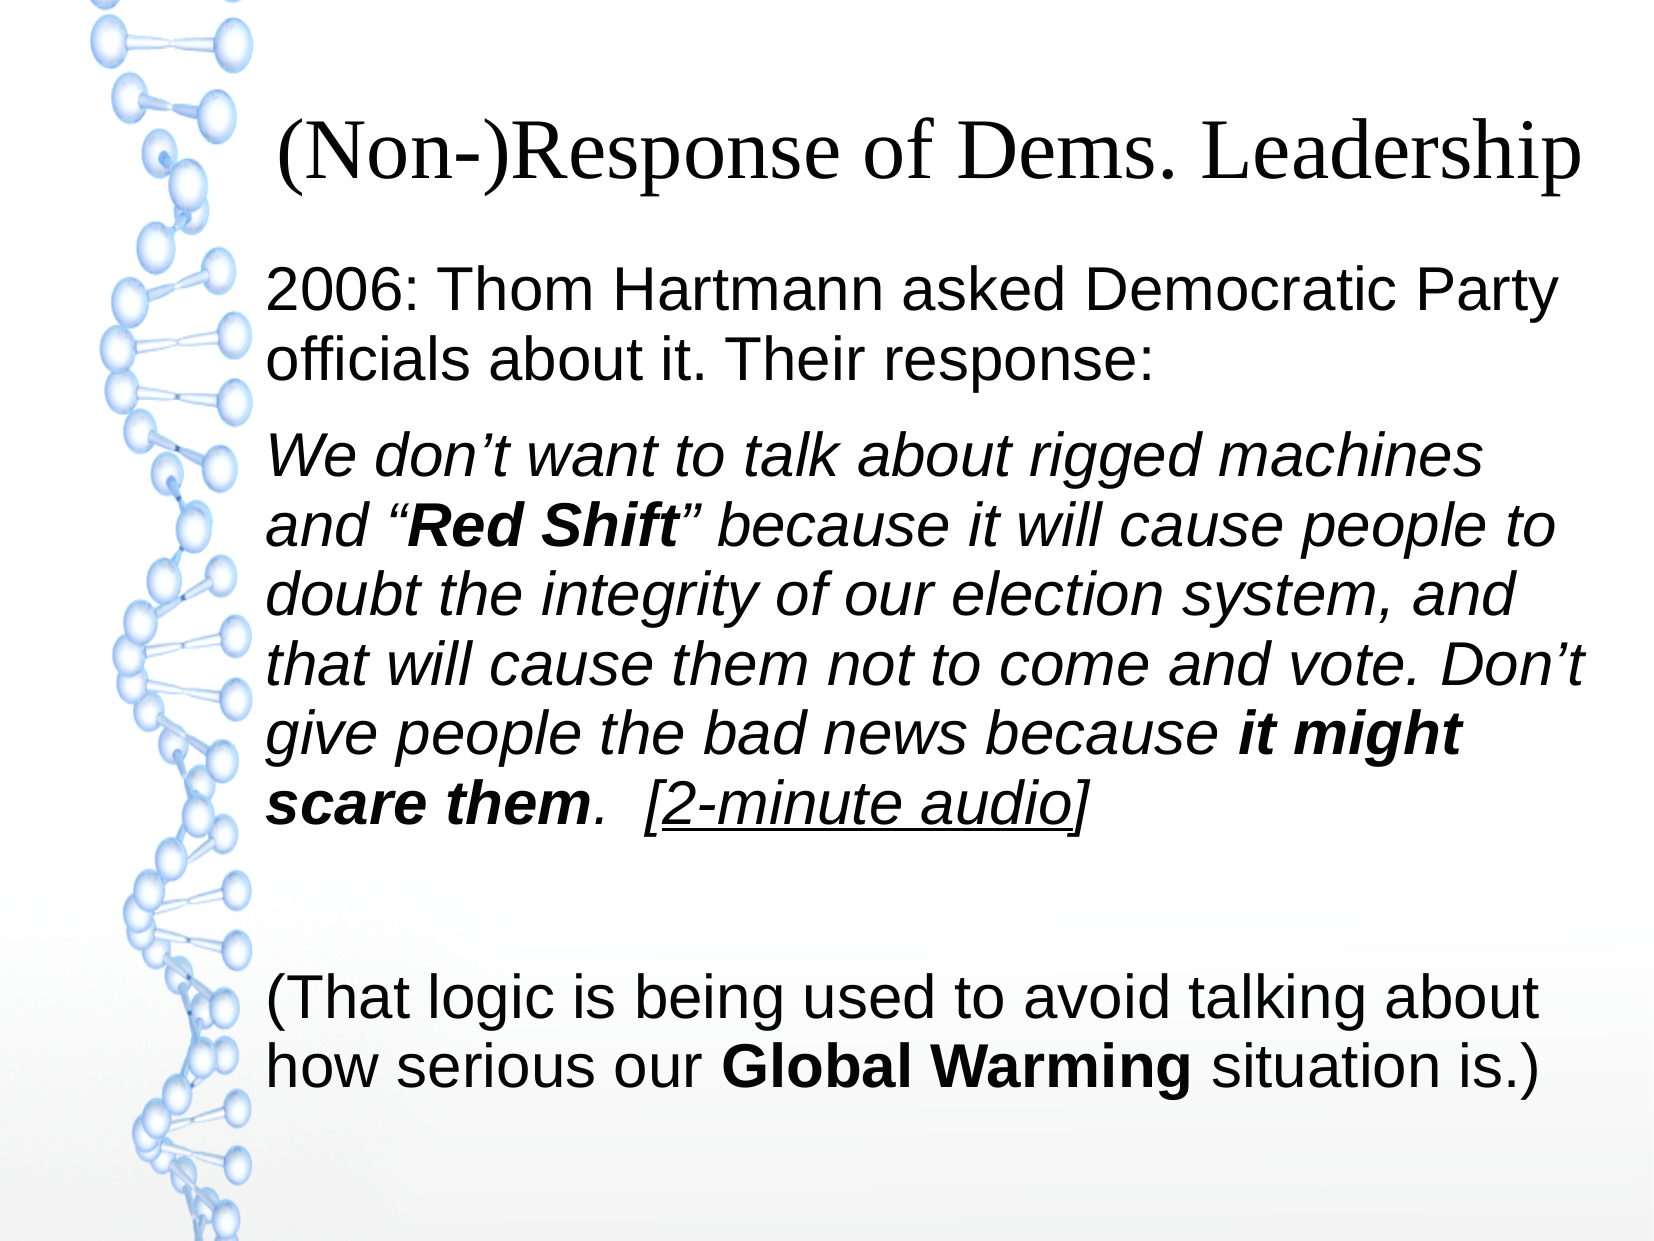

# (Non-)Response of Dems. Leadership
2006: Thom Hartmann asked Democratic Party officials about it. Their response:
We don’t want to talk about rigged machines and “Red Shift” because it will cause people to doubt the integrity of our election system, and that will cause them not to come and vote. Don’t give people the bad news because it might scare them. [2-minute audio]
(That logic is being used to avoid talking about how serious our Global Warming situation is.)